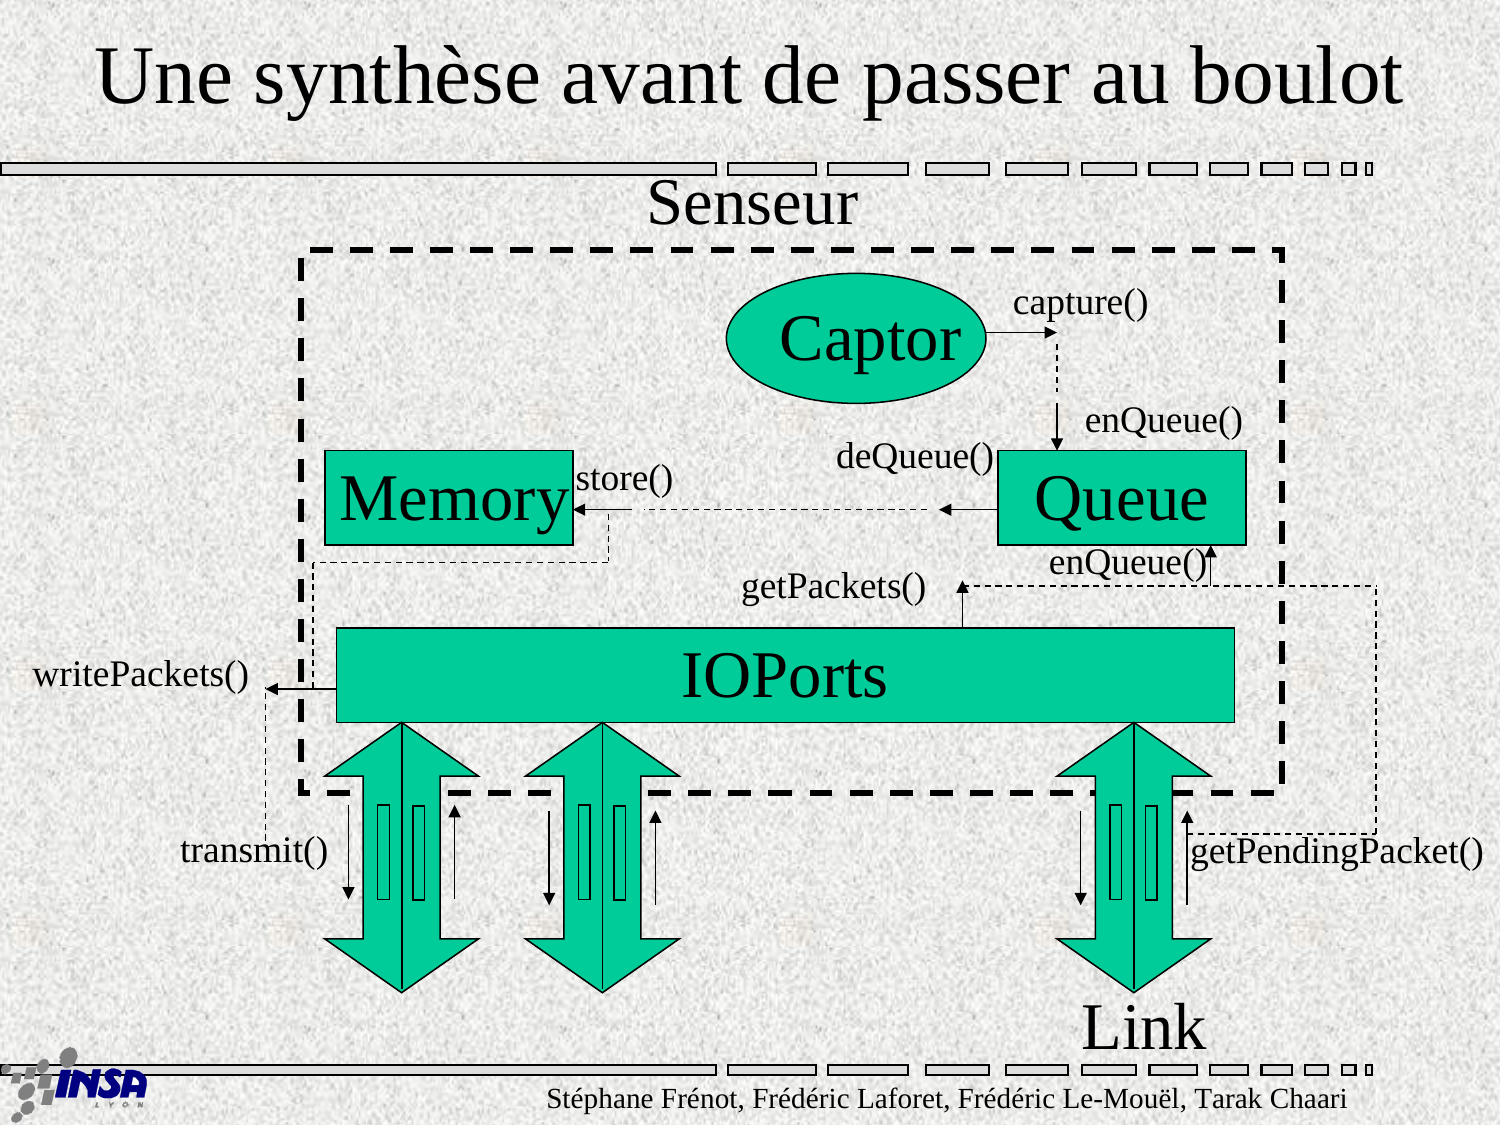

# Une synthèse avant de passer au boulot
Senseur
Captor
capture()
enQueue()
deQueue()
store()
Memory
Queue
enQueue()
getPackets()
IOPorts
writePackets()
transmit()
getPendingPacket()
Link